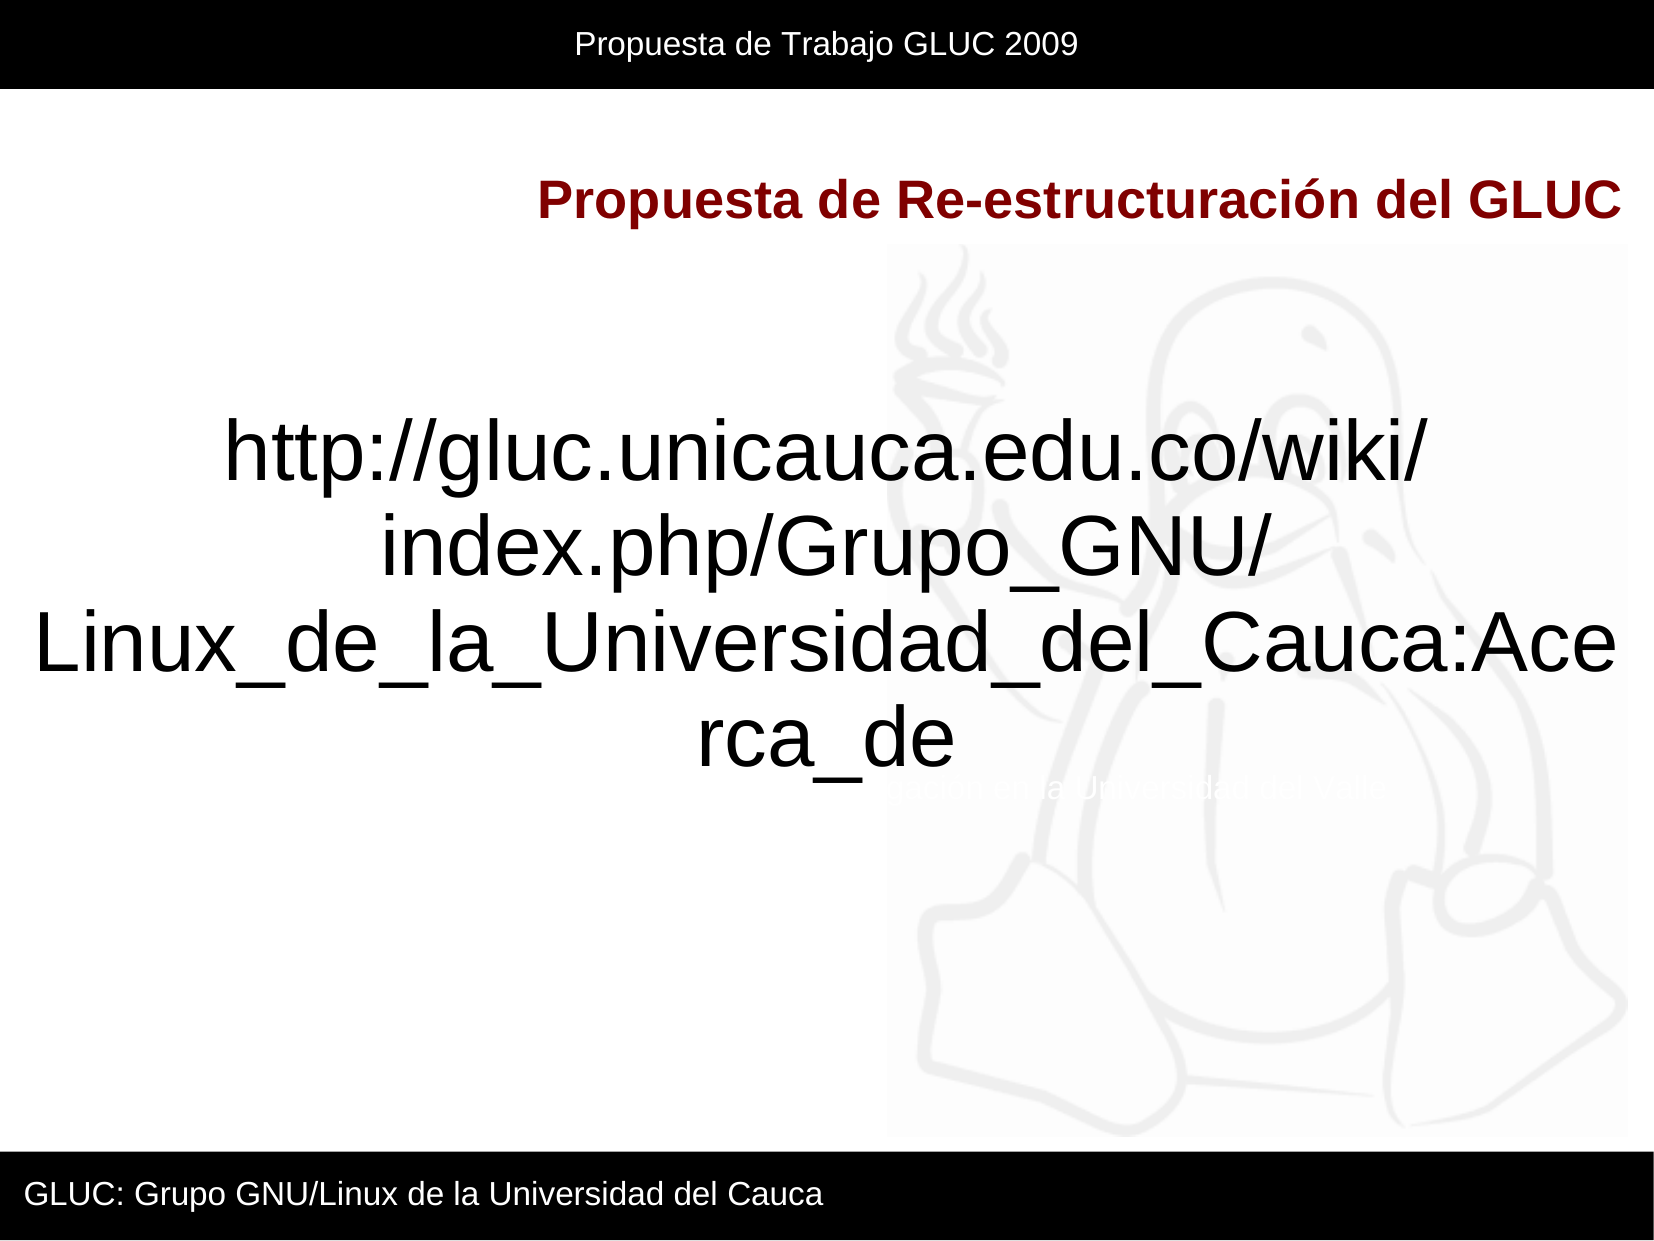

# Propuesta de Re-estructuración del GLUC
http://gluc.unicauca.edu.co/wiki/index.php/Grupo_GNU/Linux_de_la_Universidad_del_Cauca:Acerca_de